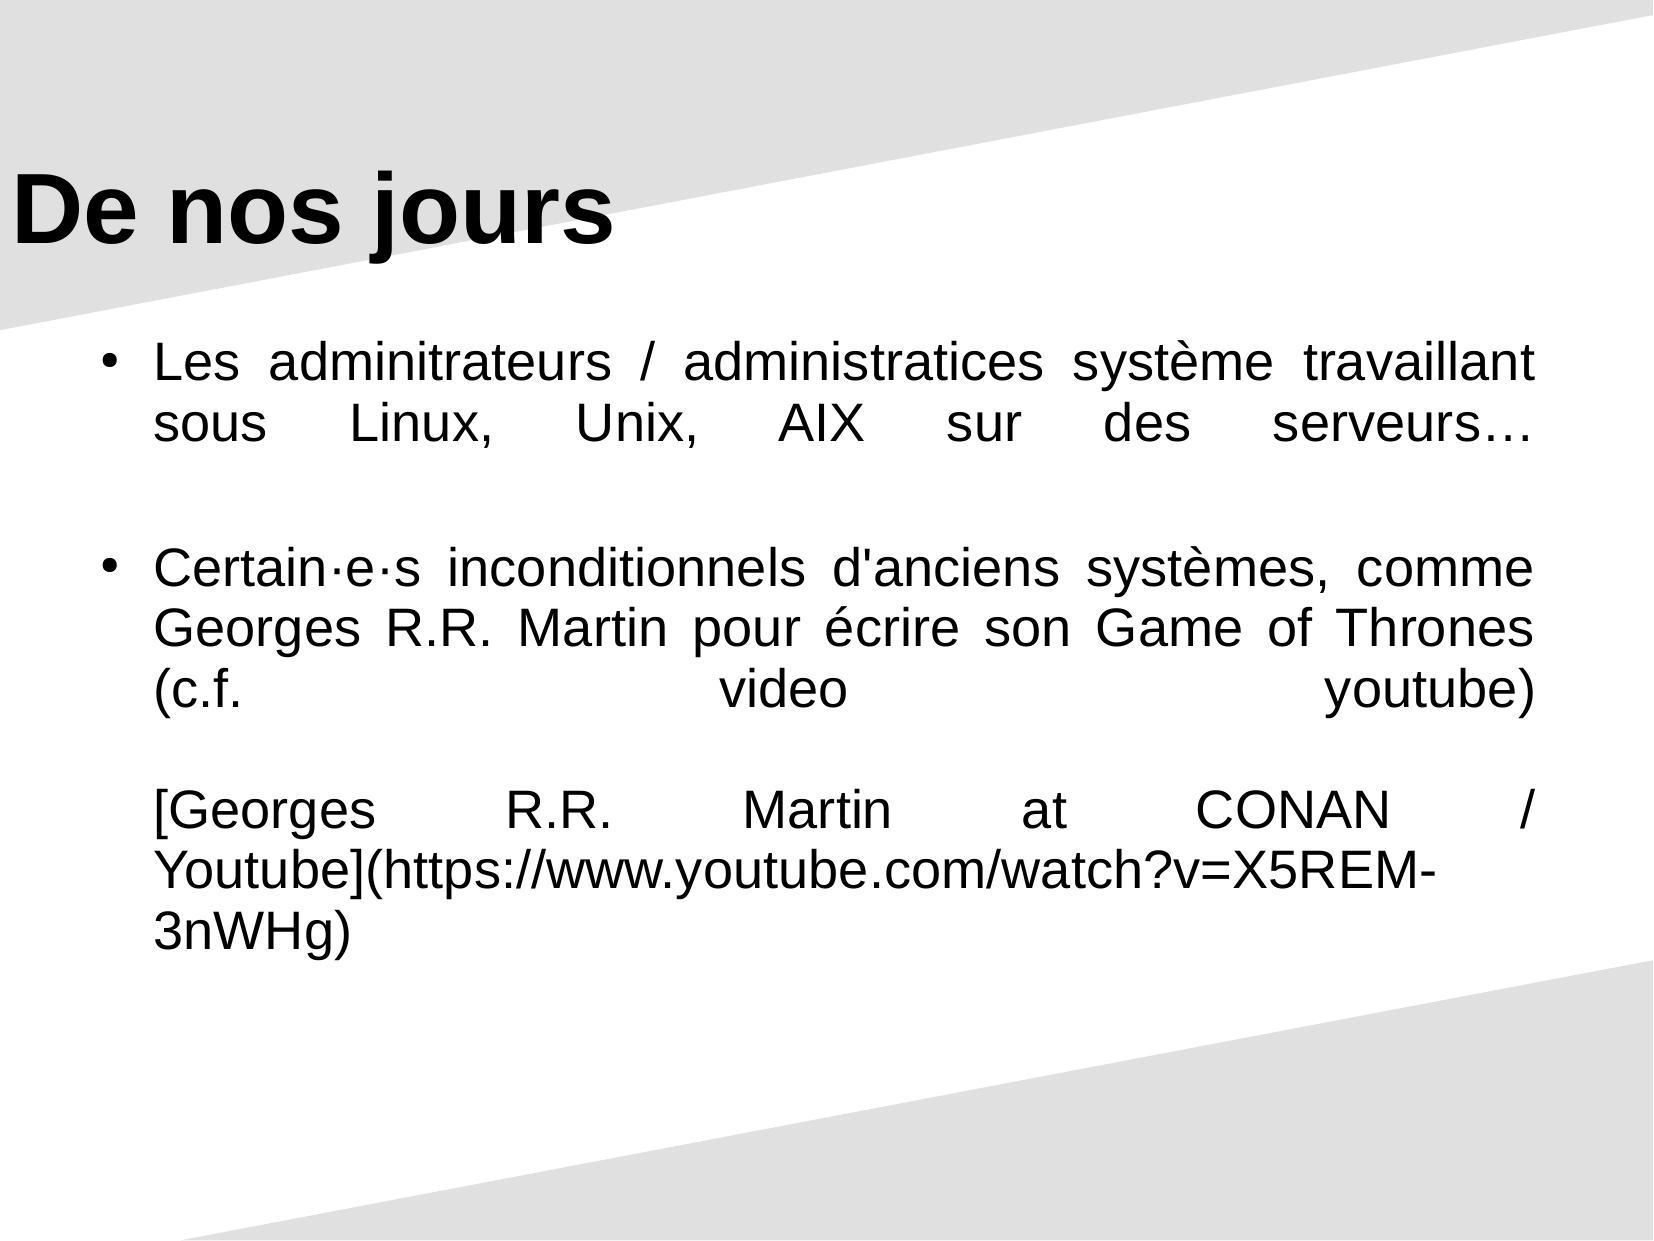

# De nos jours
Les adminitrateurs / administratices système travaillant sous Linux, Unix, AIX sur des serveurs…
Certain·e·s inconditionnels d'anciens systèmes, comme Georges R.R. Martin pour écrire son Game of Thrones (c.f. video youtube)
[Georges R.R. Martin at CONAN / Youtube](https://www.youtube.com/watch?v=X5REM-3nWHg)